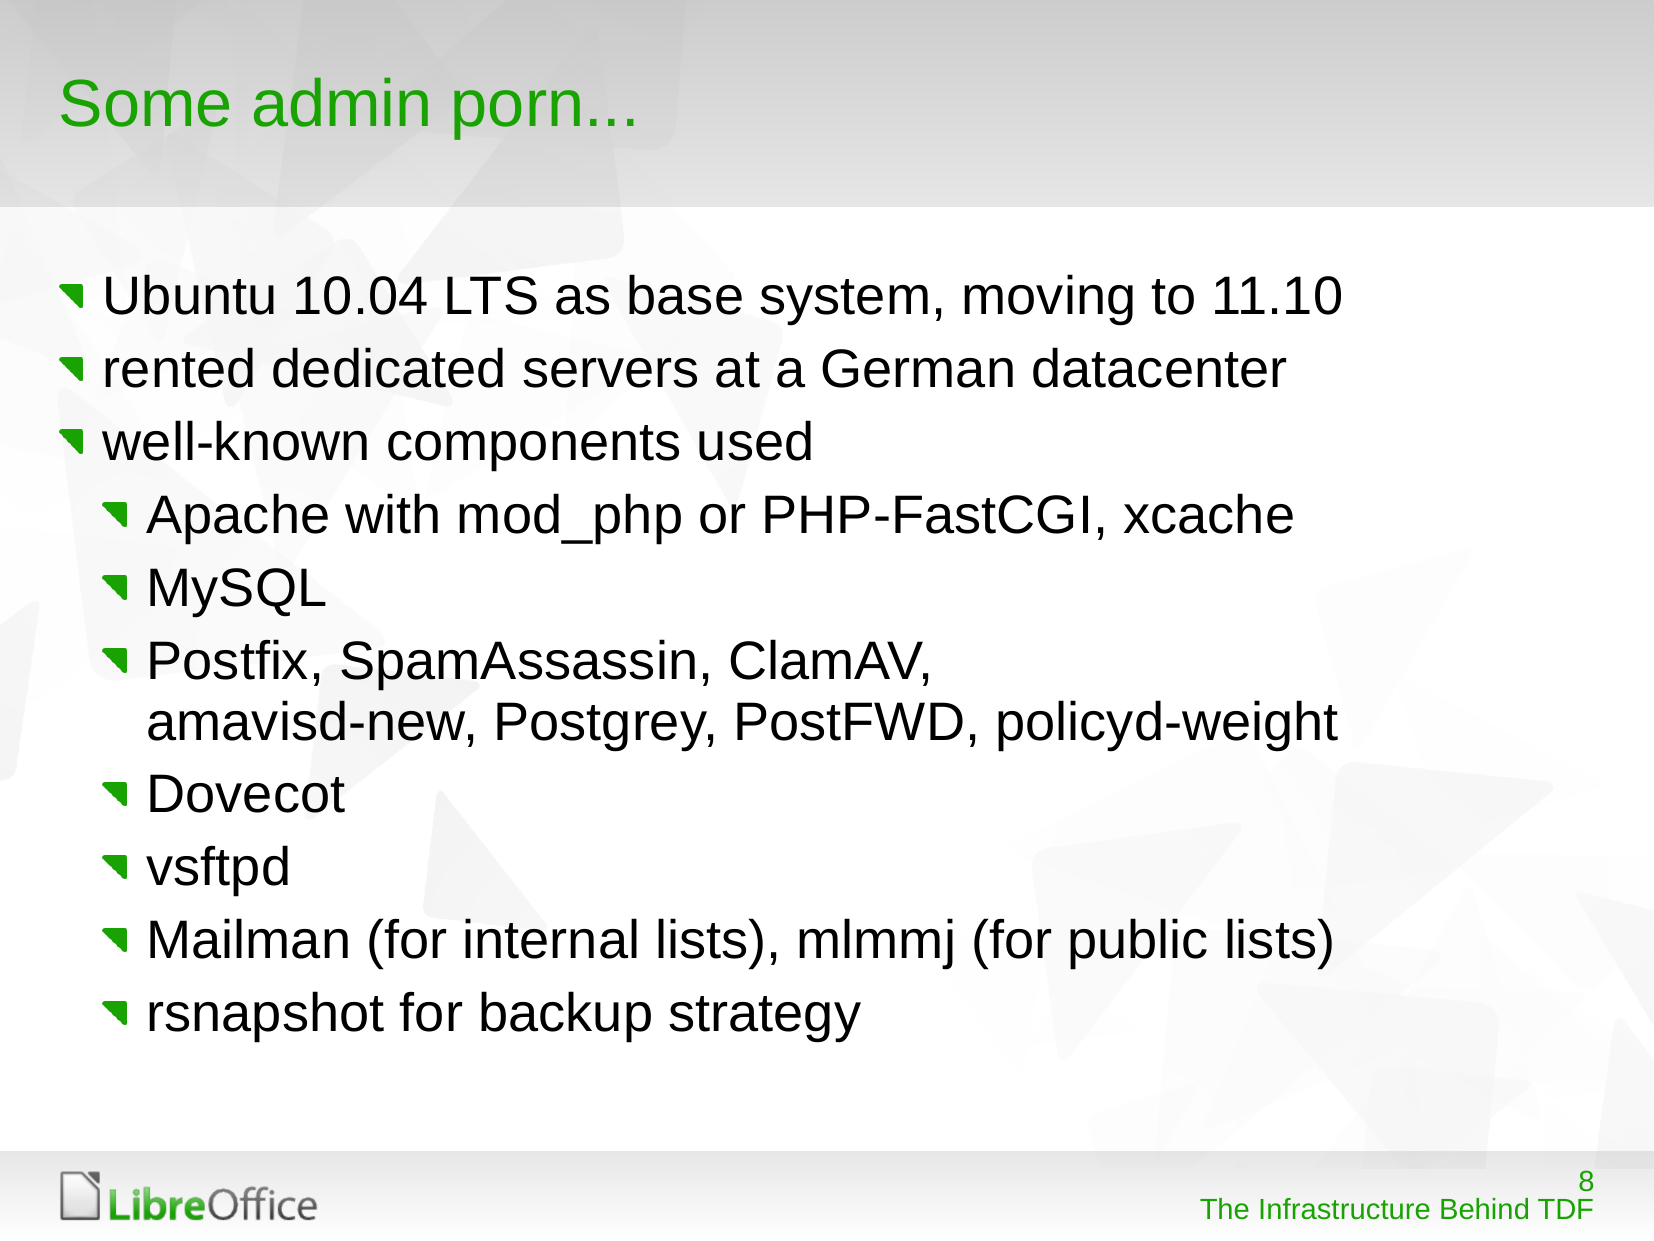

# Some admin porn...
Ubuntu 10.04 LTS as base system, moving to 11.10
rented dedicated servers at a German datacenter
well-known components used
Apache with mod_php or PHP-FastCGI, xcache
MySQL
Postfix, SpamAssassin, ClamAV,
amavisd-new, Postgrey, PostFWD, policyd-weight
Dovecot
vsftpd
Mailman (for internal lists), mlmmj (for public lists)
rsnapshot for backup strategy
8
The Infrastructure Behind TDF